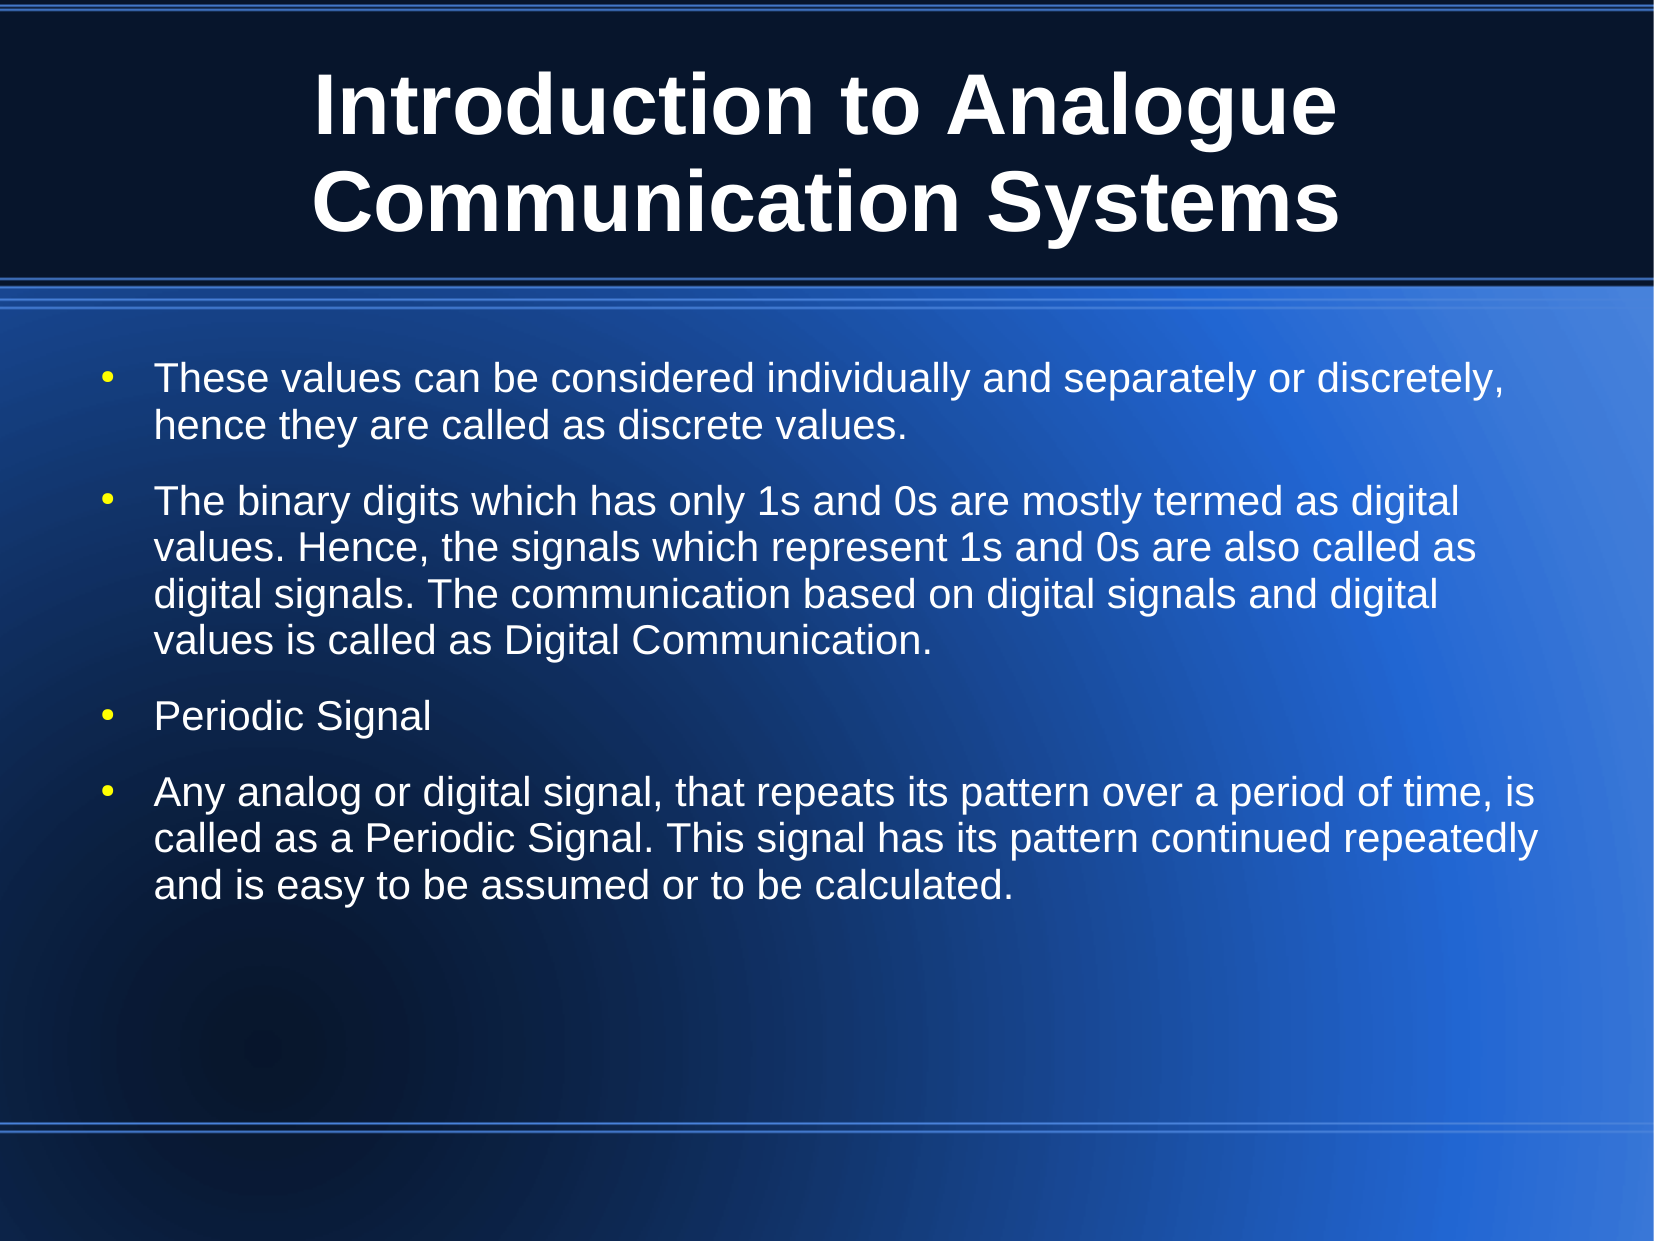

# Introduction to Analogue Communication Systems
These values can be considered individually and separately or discretely, hence they are called as discrete values.
The binary digits which has only 1s and 0s are mostly termed as digital values. Hence, the signals which represent 1s and 0s are also called as digital signals. The communication based on digital signals and digital values is called as Digital Communication.
Periodic Signal
Any analog or digital signal, that repeats its pattern over a period of time, is called as a Periodic Signal. This signal has its pattern continued repeatedly and is easy to be assumed or to be calculated.